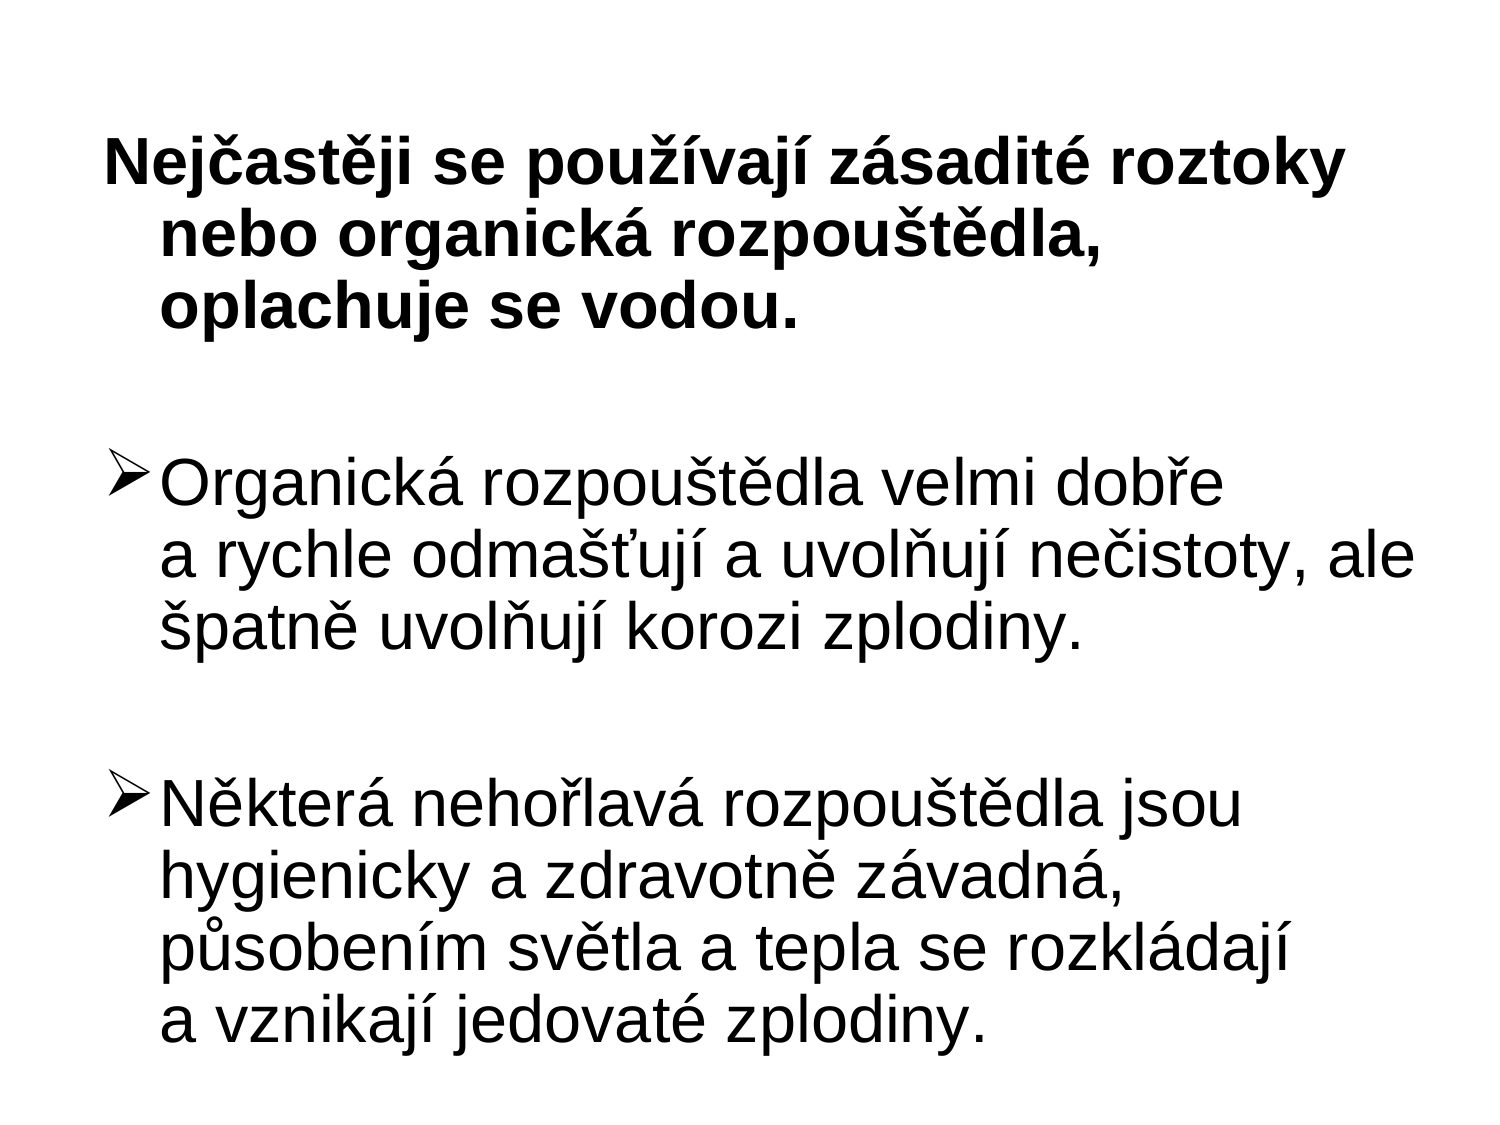

# Nejčastěji se používají zásadité roztoky nebo organická rozpouštědla, oplachuje se vodou.
Organická rozpouštědla velmi dobře
a rychle odmašťují a uvolňují nečistoty, ale špatně uvolňují korozi zplodiny.
Některá nehořlavá rozpouštědla jsou hygienicky a zdravotně závadná, působením světla a tepla se rozkládají
a vznikají jedovaté zplodiny.